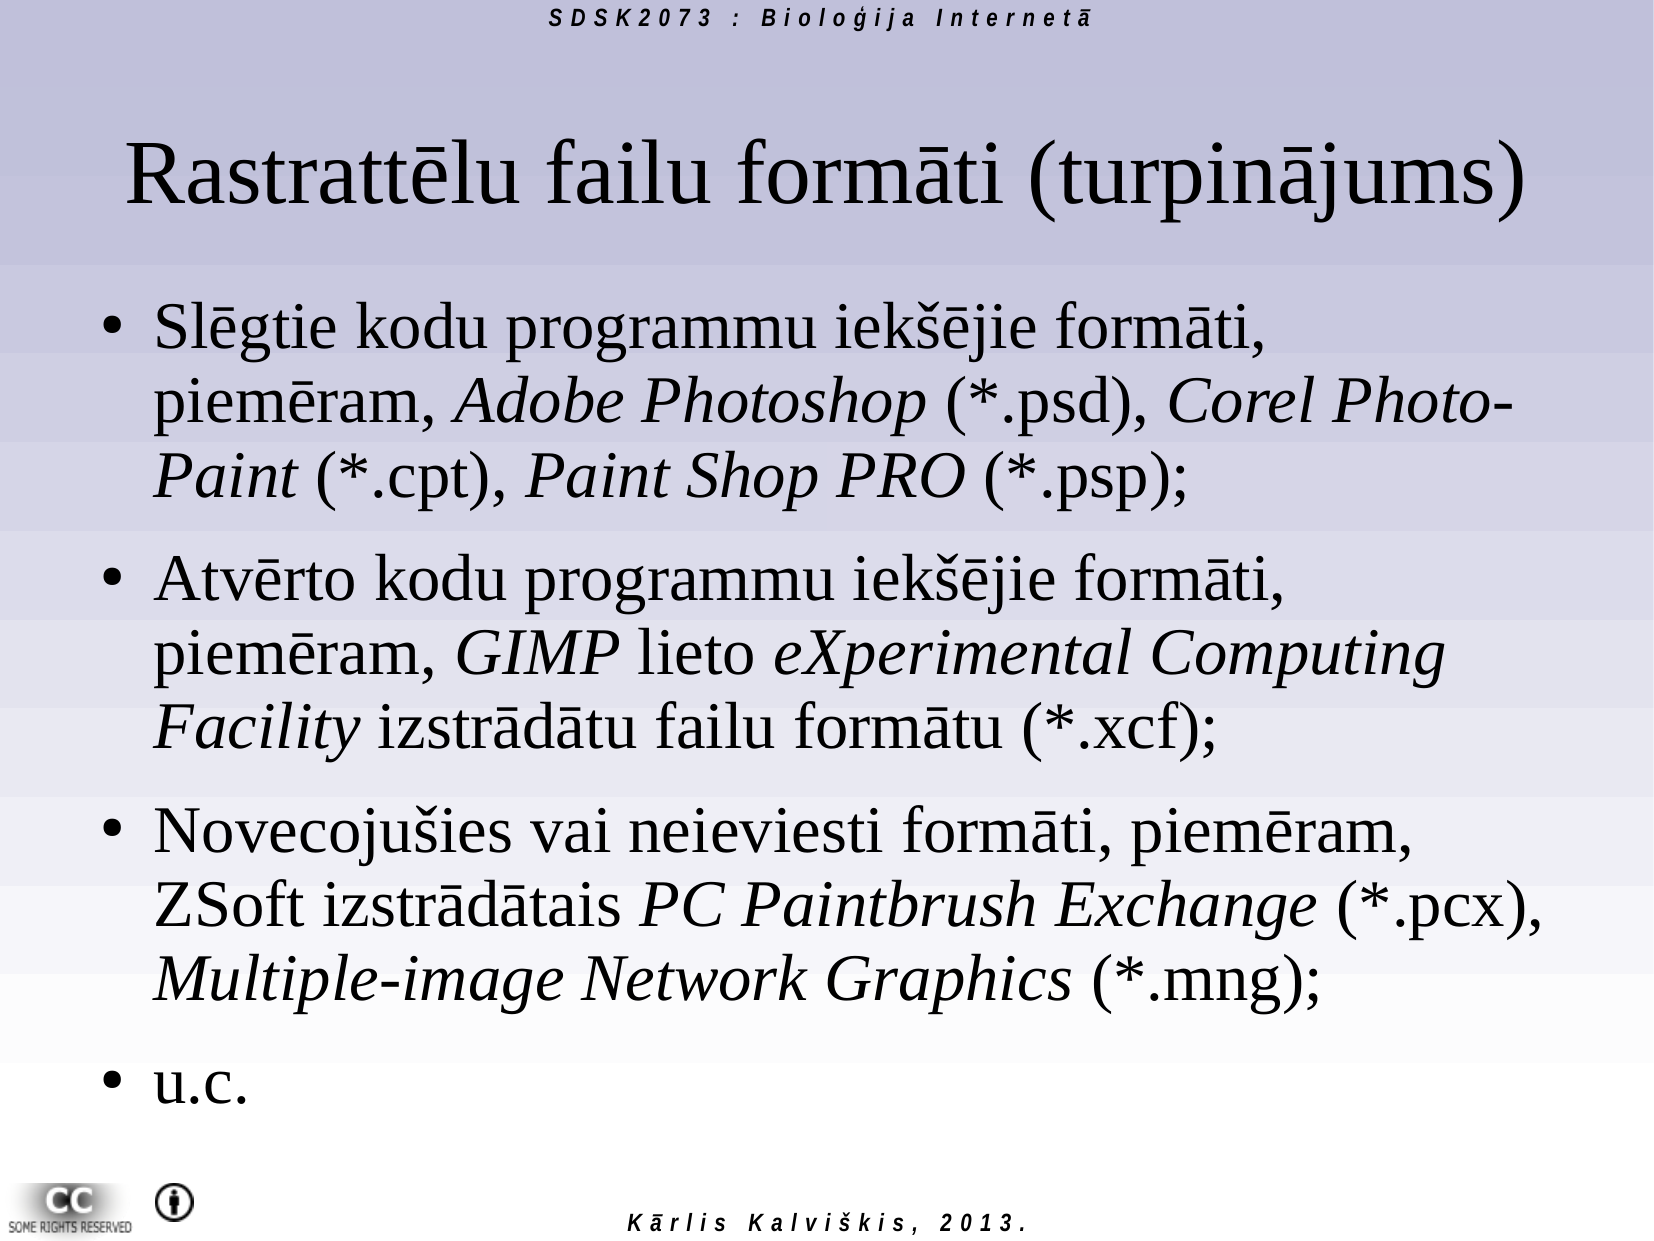

# Rastrattēlu failu formāti (turpinājums)
Slēgtie kodu programmu iekšējie formāti, piemēram, Adobe Photoshop (*.psd), Corel Photo-Paint (*.cpt), Paint Shop PRO (*.psp);
Atvērto kodu programmu iekšējie formāti, piemēram, GIMP lieto eXperimental Computing Facility izstrādātu failu formātu (*.xcf);
Novecojušies vai neieviesti formāti, piemēram, ZSoft izstrādātais PC Paintbrush Exchange (*.pcx), Multiple-image Network Graphics (*.mng);
u.c.